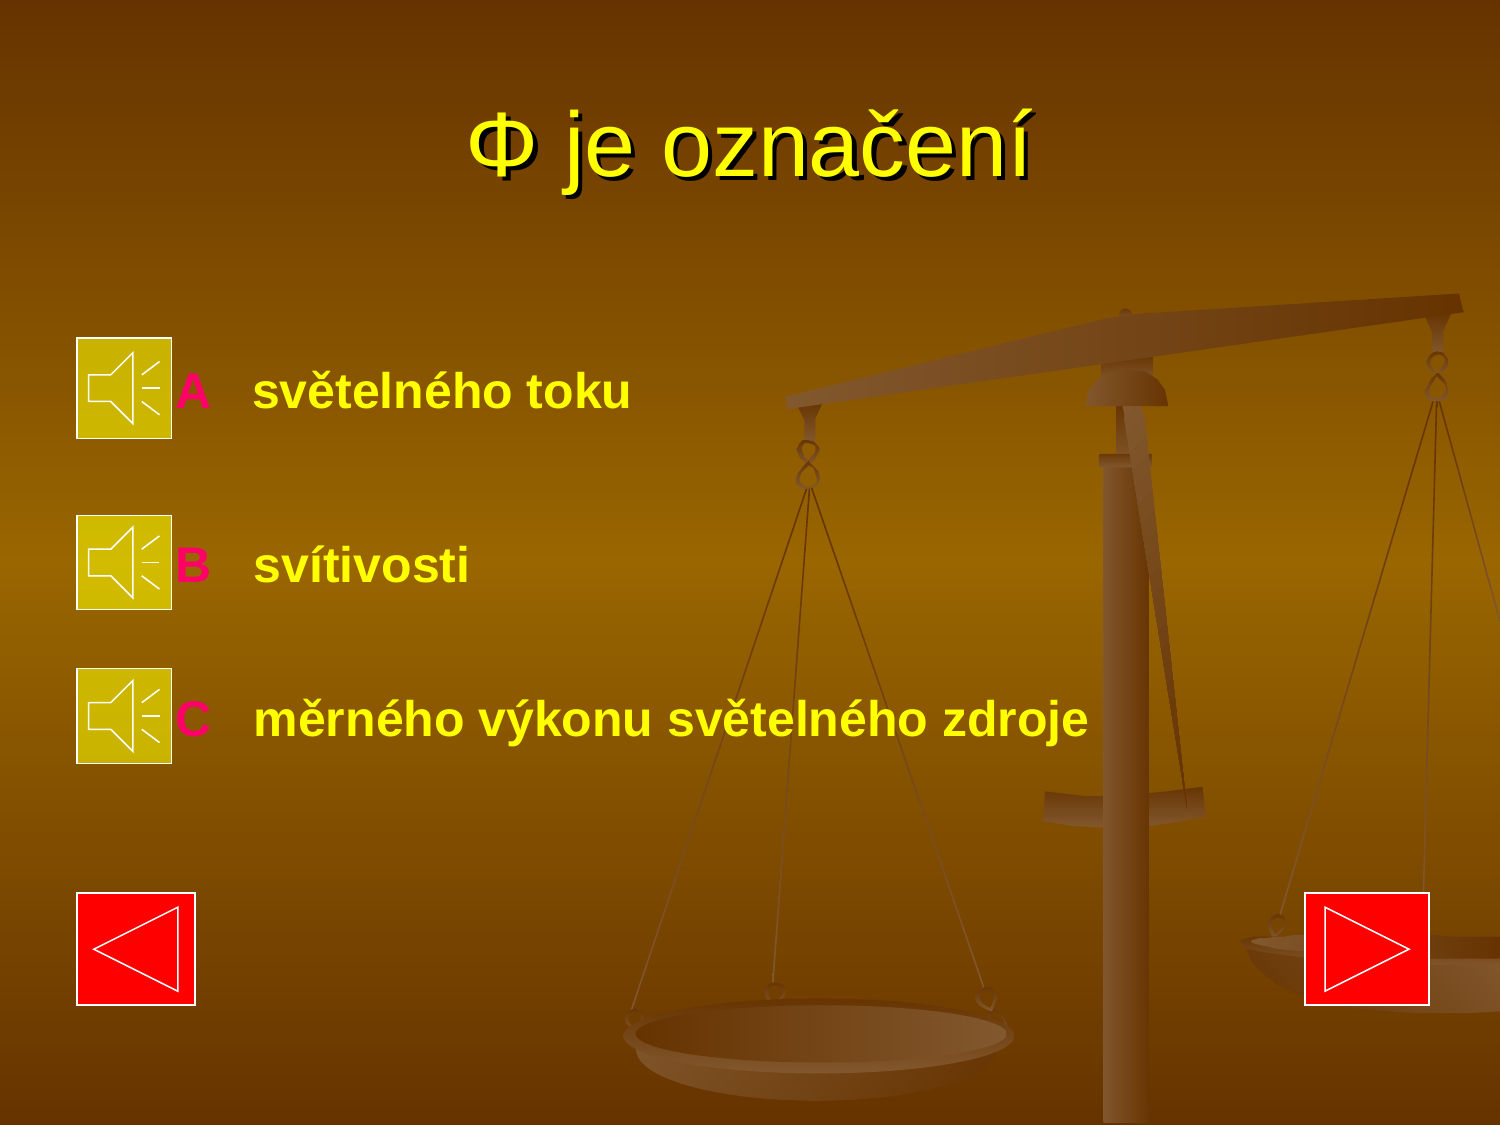

# Φ je označení
 A světelného toku
 B svítivosti
 C měrného výkonu světelného zdroje